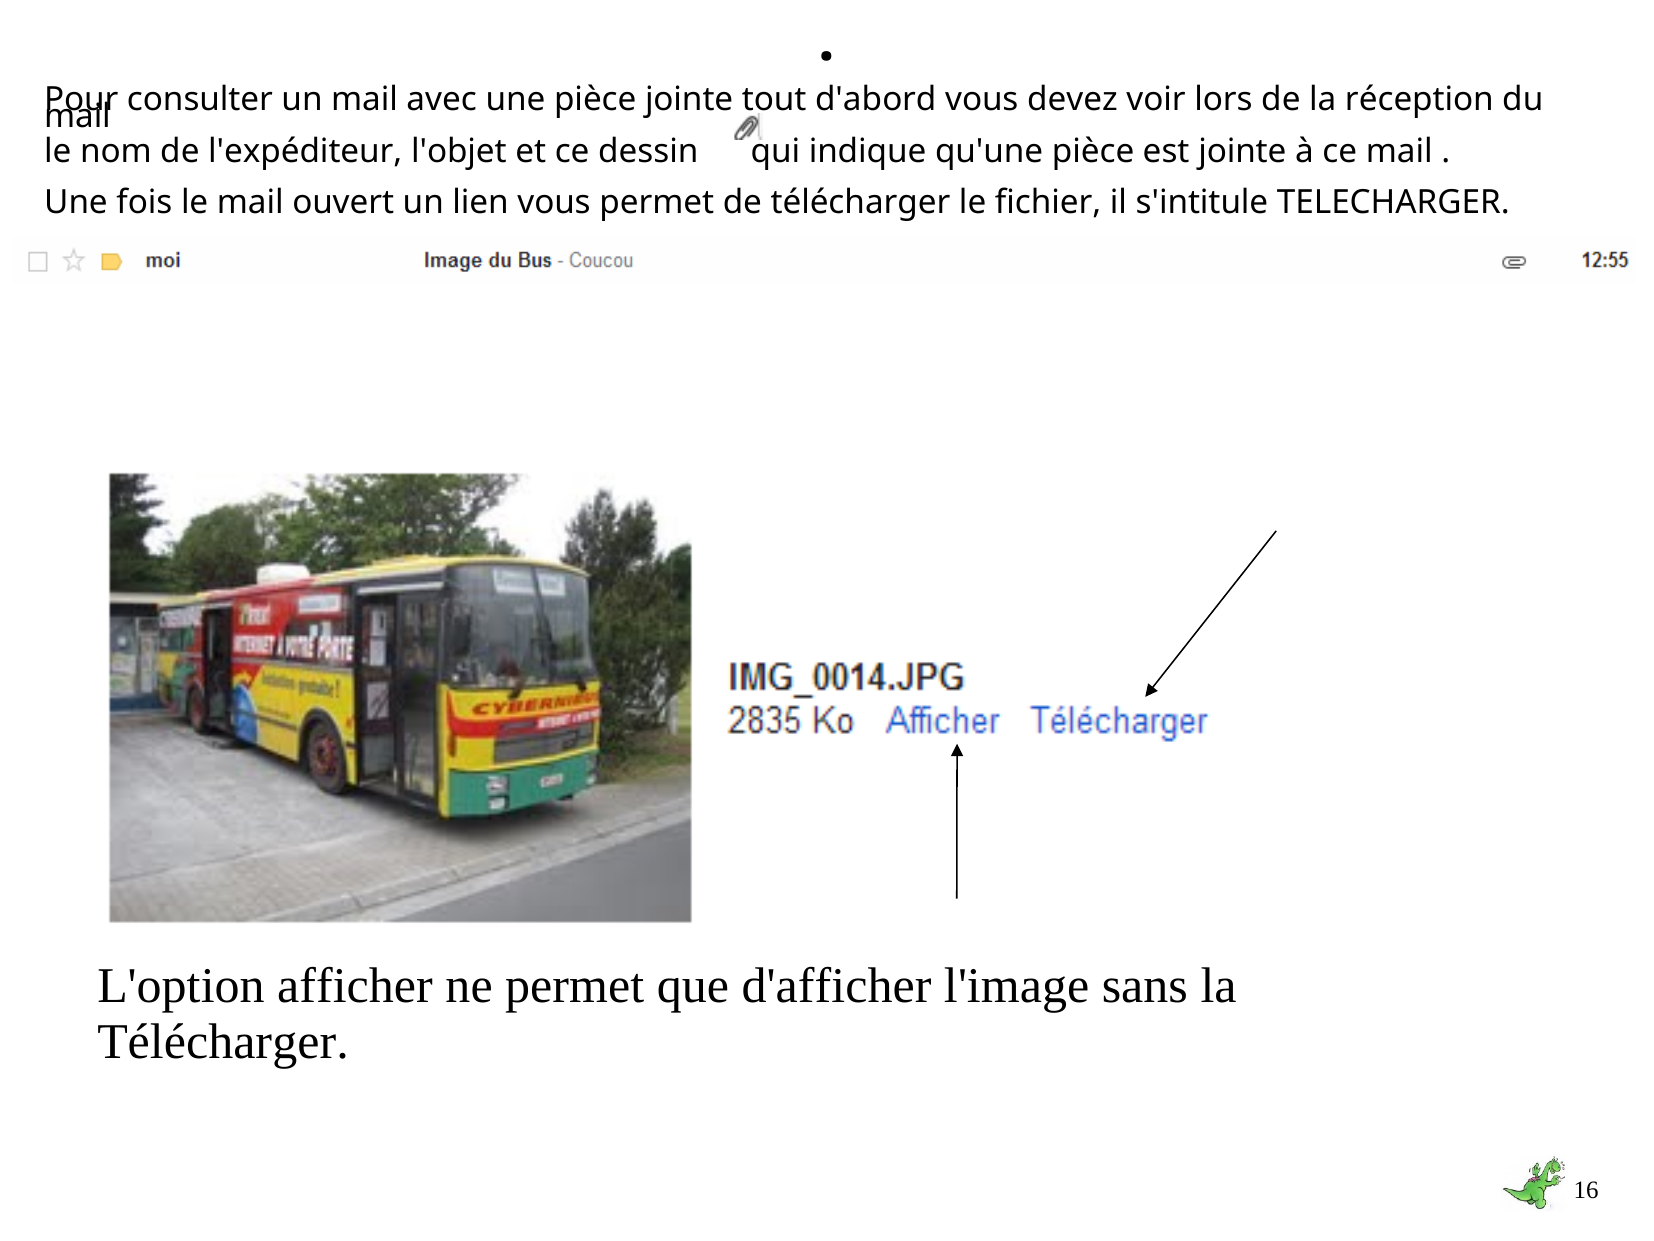

.
Pour consulter un mail avec une pièce jointe tout d'abord vous devez voir lors de la réception du mail
le nom de l'expéditeur, l'objet et ce dessin qui indique qu'une pièce est jointe à ce mail .
Une fois le mail ouvert un lien vous permet de télécharger le fichier, il s'intitule TELECHARGER.
L'option afficher ne permet que d'afficher l'image sans la
Télécharger.
16